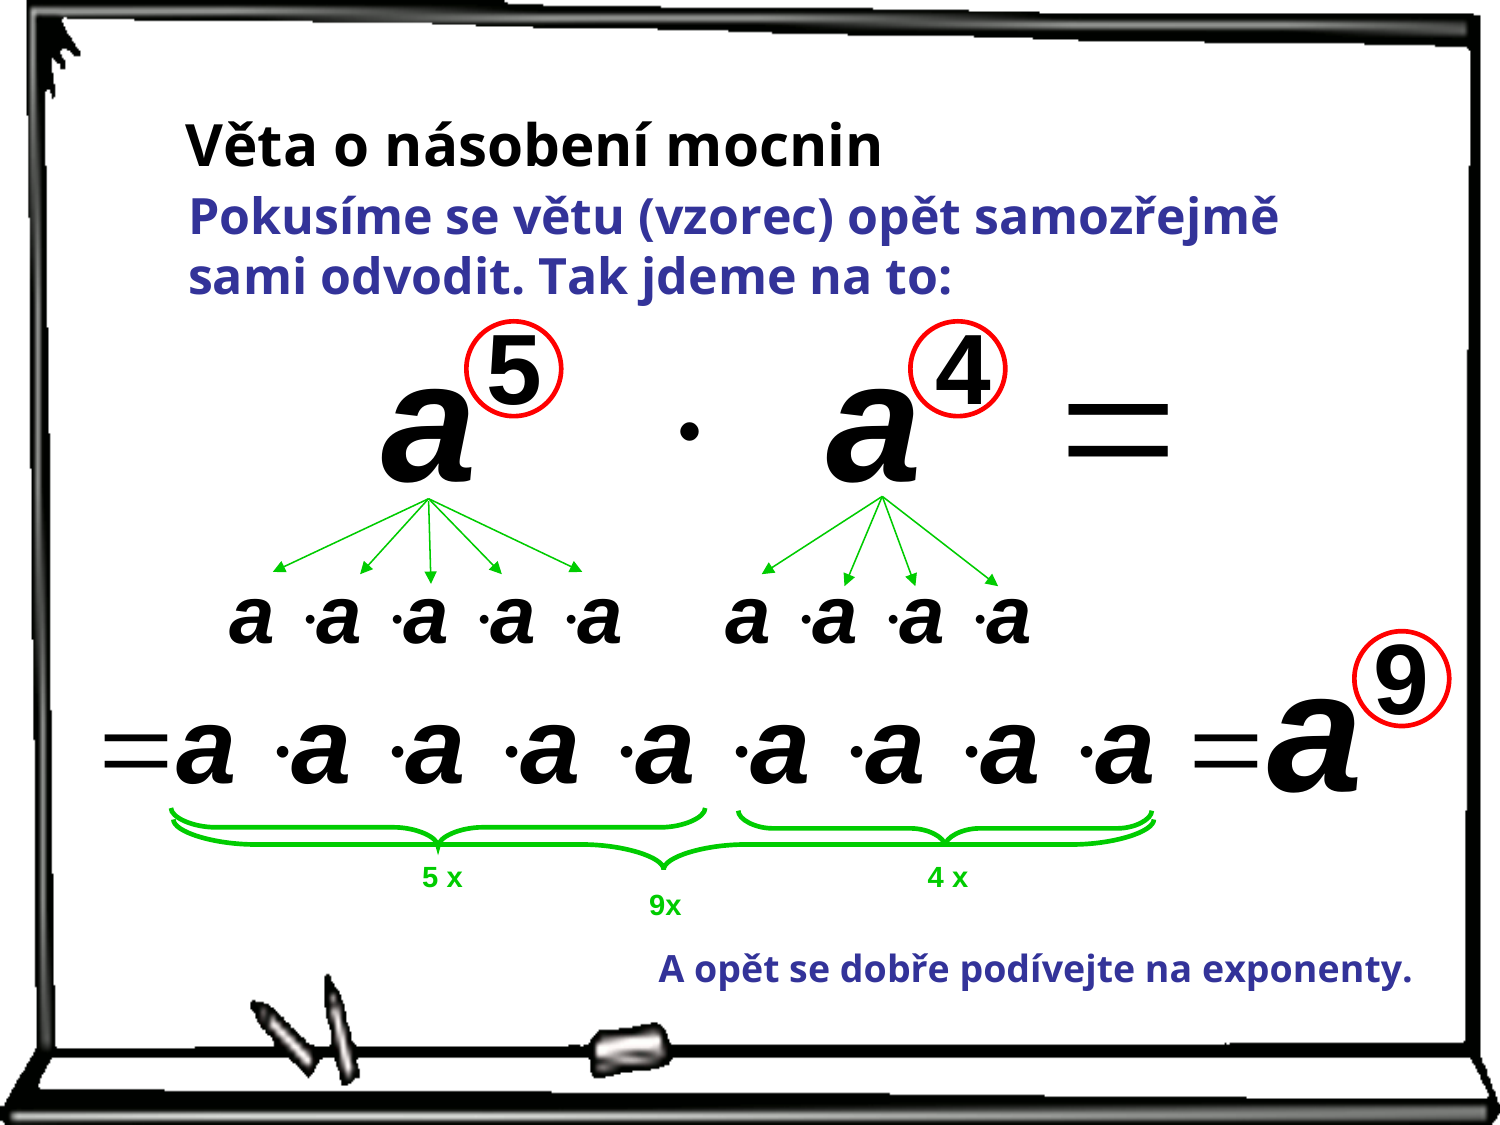

Věta o násobení mocnin
Pokusíme se větu (vzorec) opět samozřejmě sami odvodit. Tak jdeme na to:
5 x
4 x
9x
A opět se dobře podívejte na exponenty.